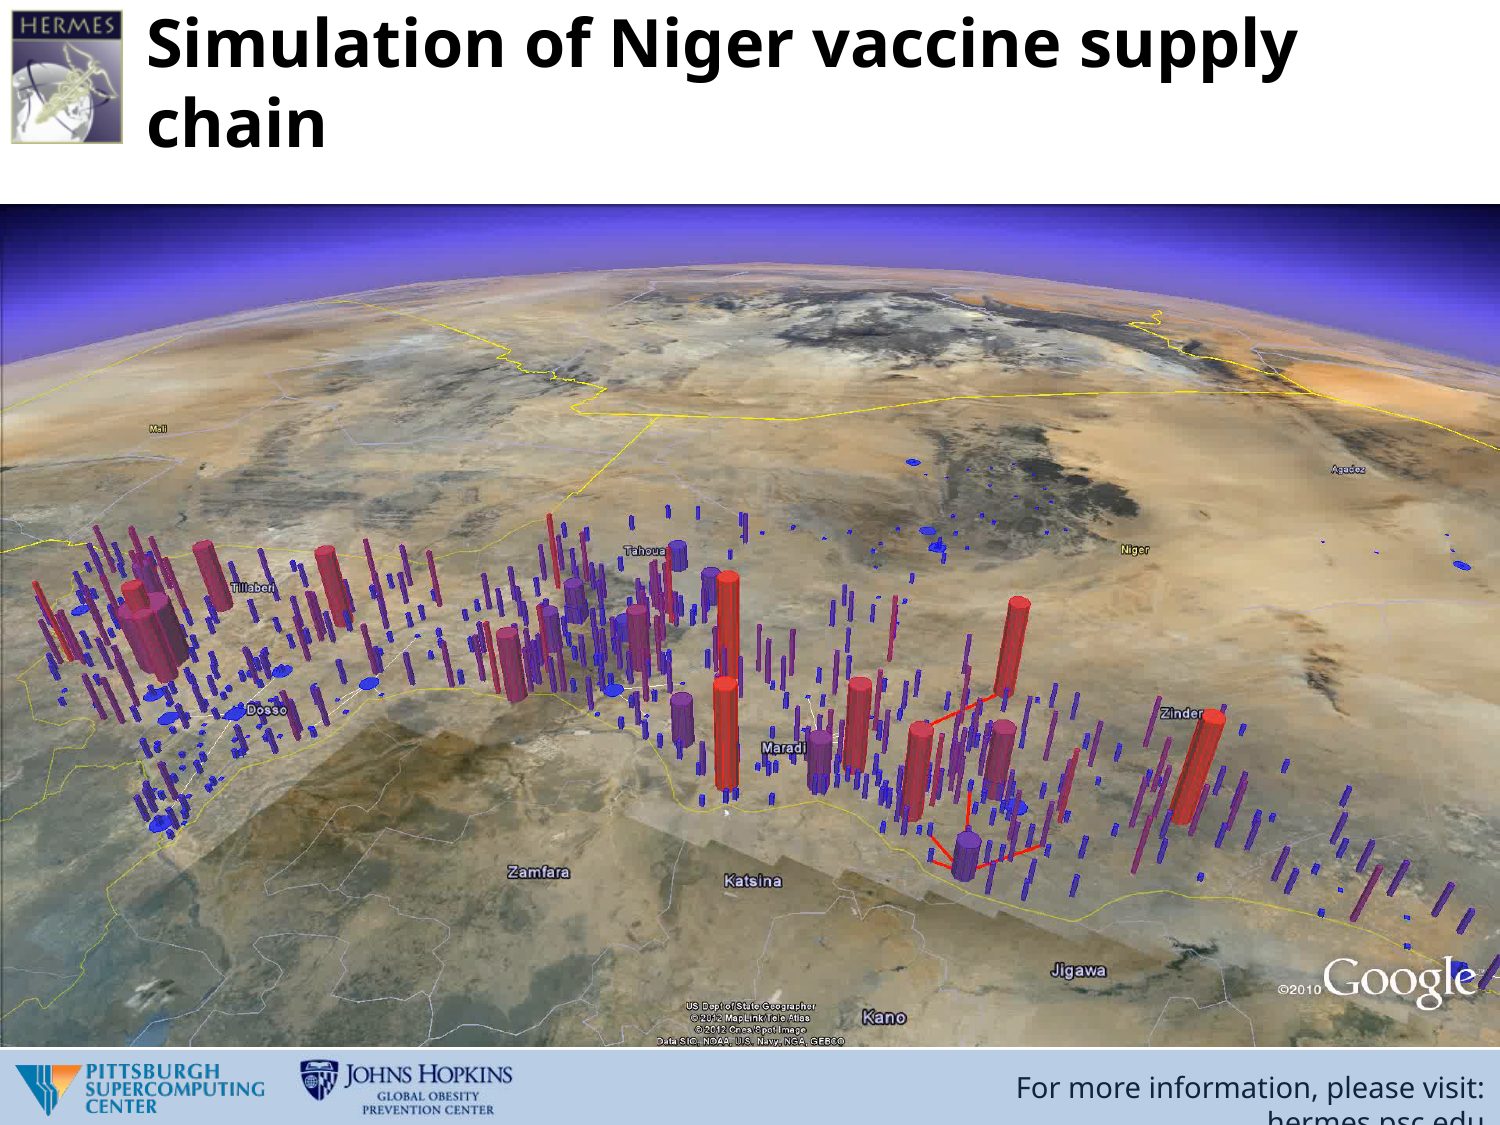

# Simulation of Niger vaccine supply chain